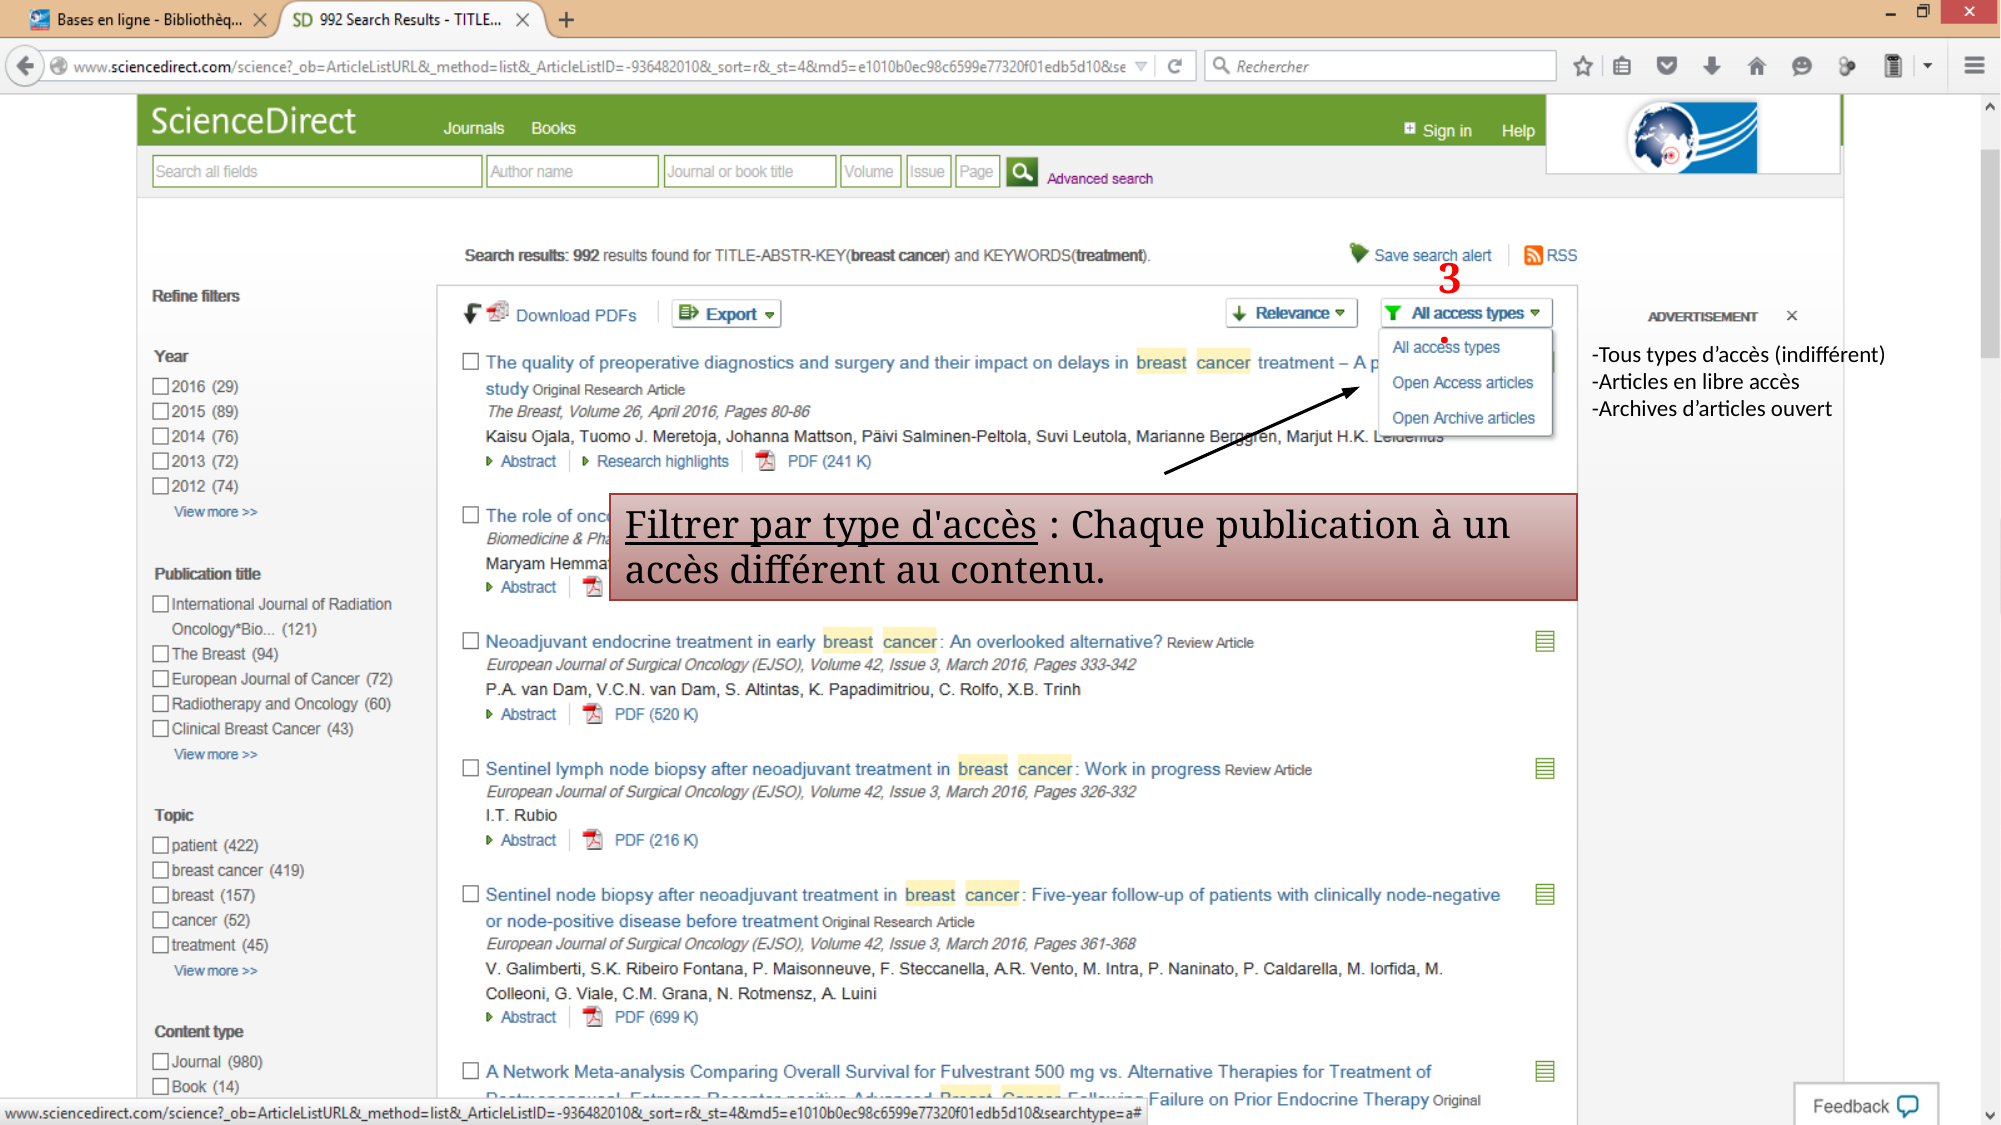

3.
-Tous types d’accès (indifférent)
-Articles en libre accès
-Archives d’articles ouvert
Filtrer par type d'accès : Chaque publication à un accès différent au contenu.